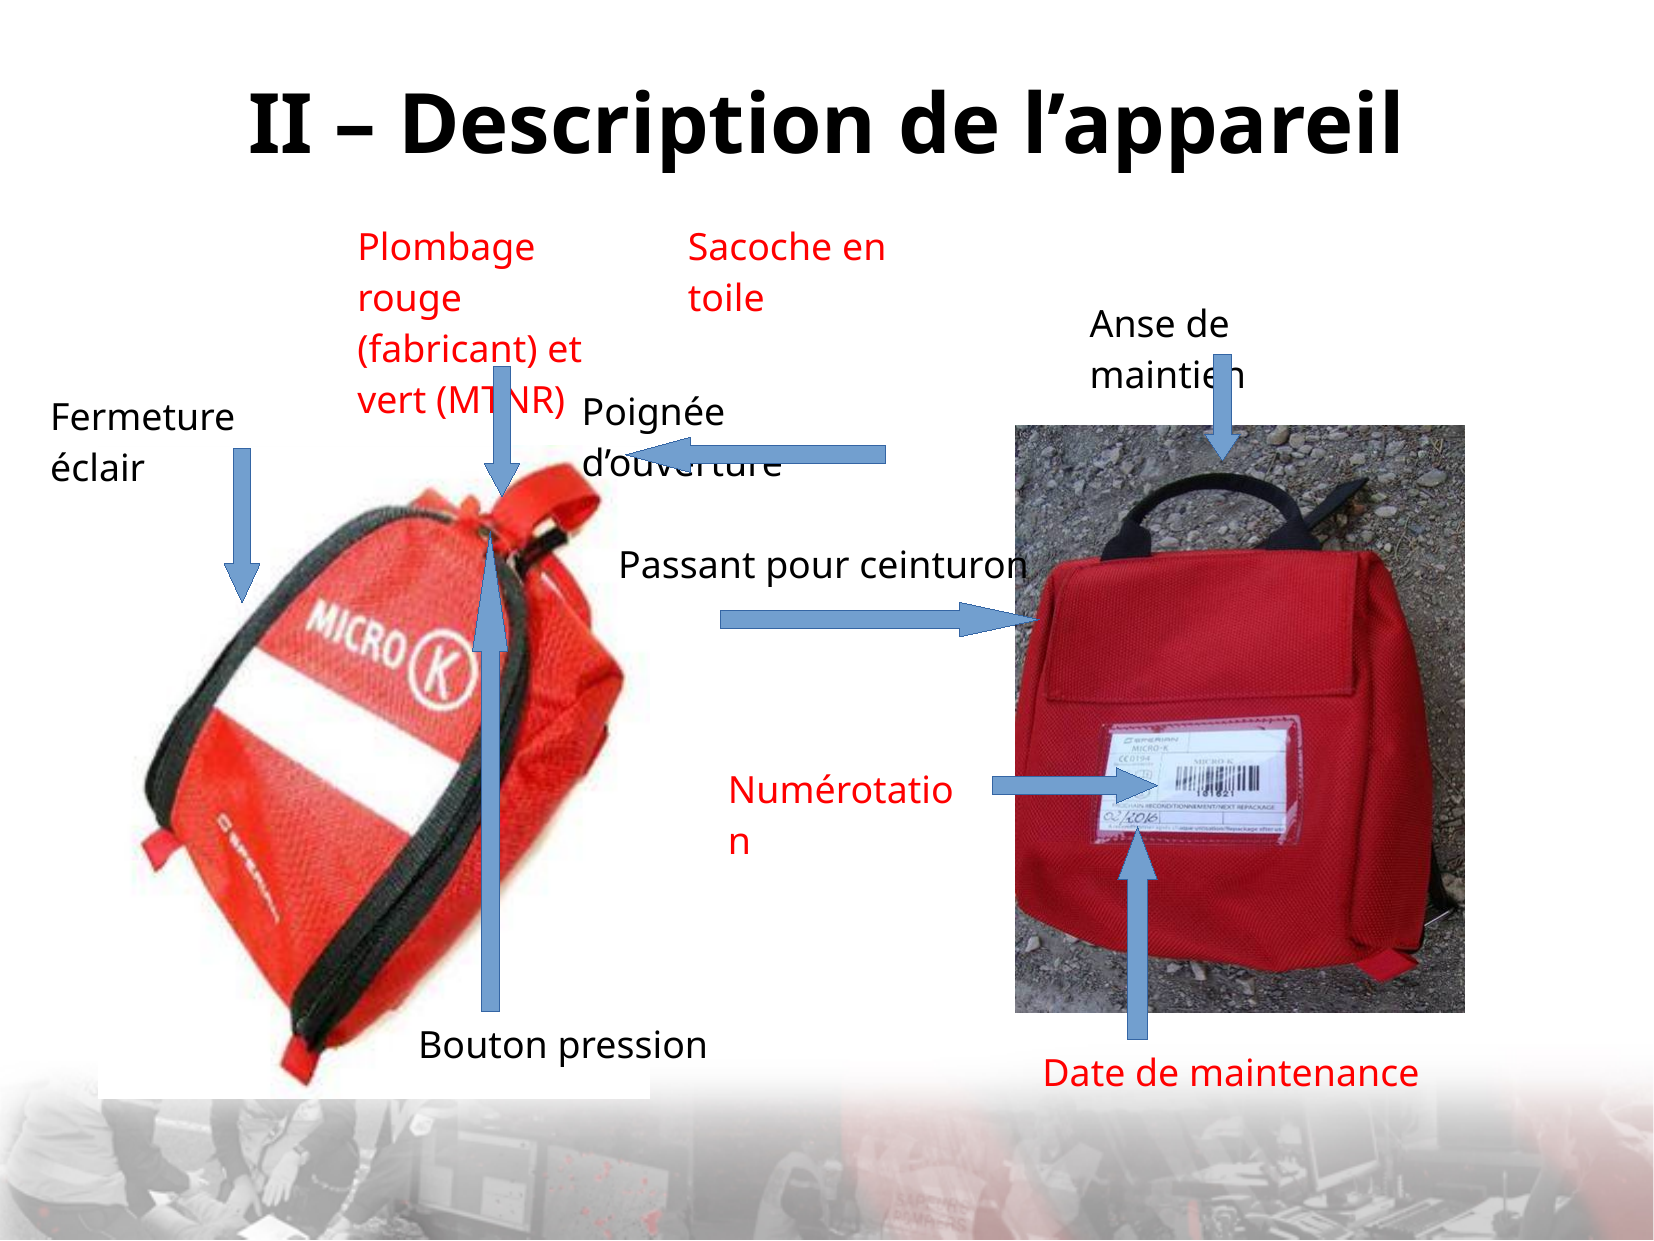

# II – Description de l’appareil
Plombage rouge (fabricant) et vert (MTNR)
Sacoche en toile
Anse de maintien
Poignée d’ouverture
Fermeture éclair
Passant pour ceinturon
Numérotation
Bouton pression
Date de maintenance